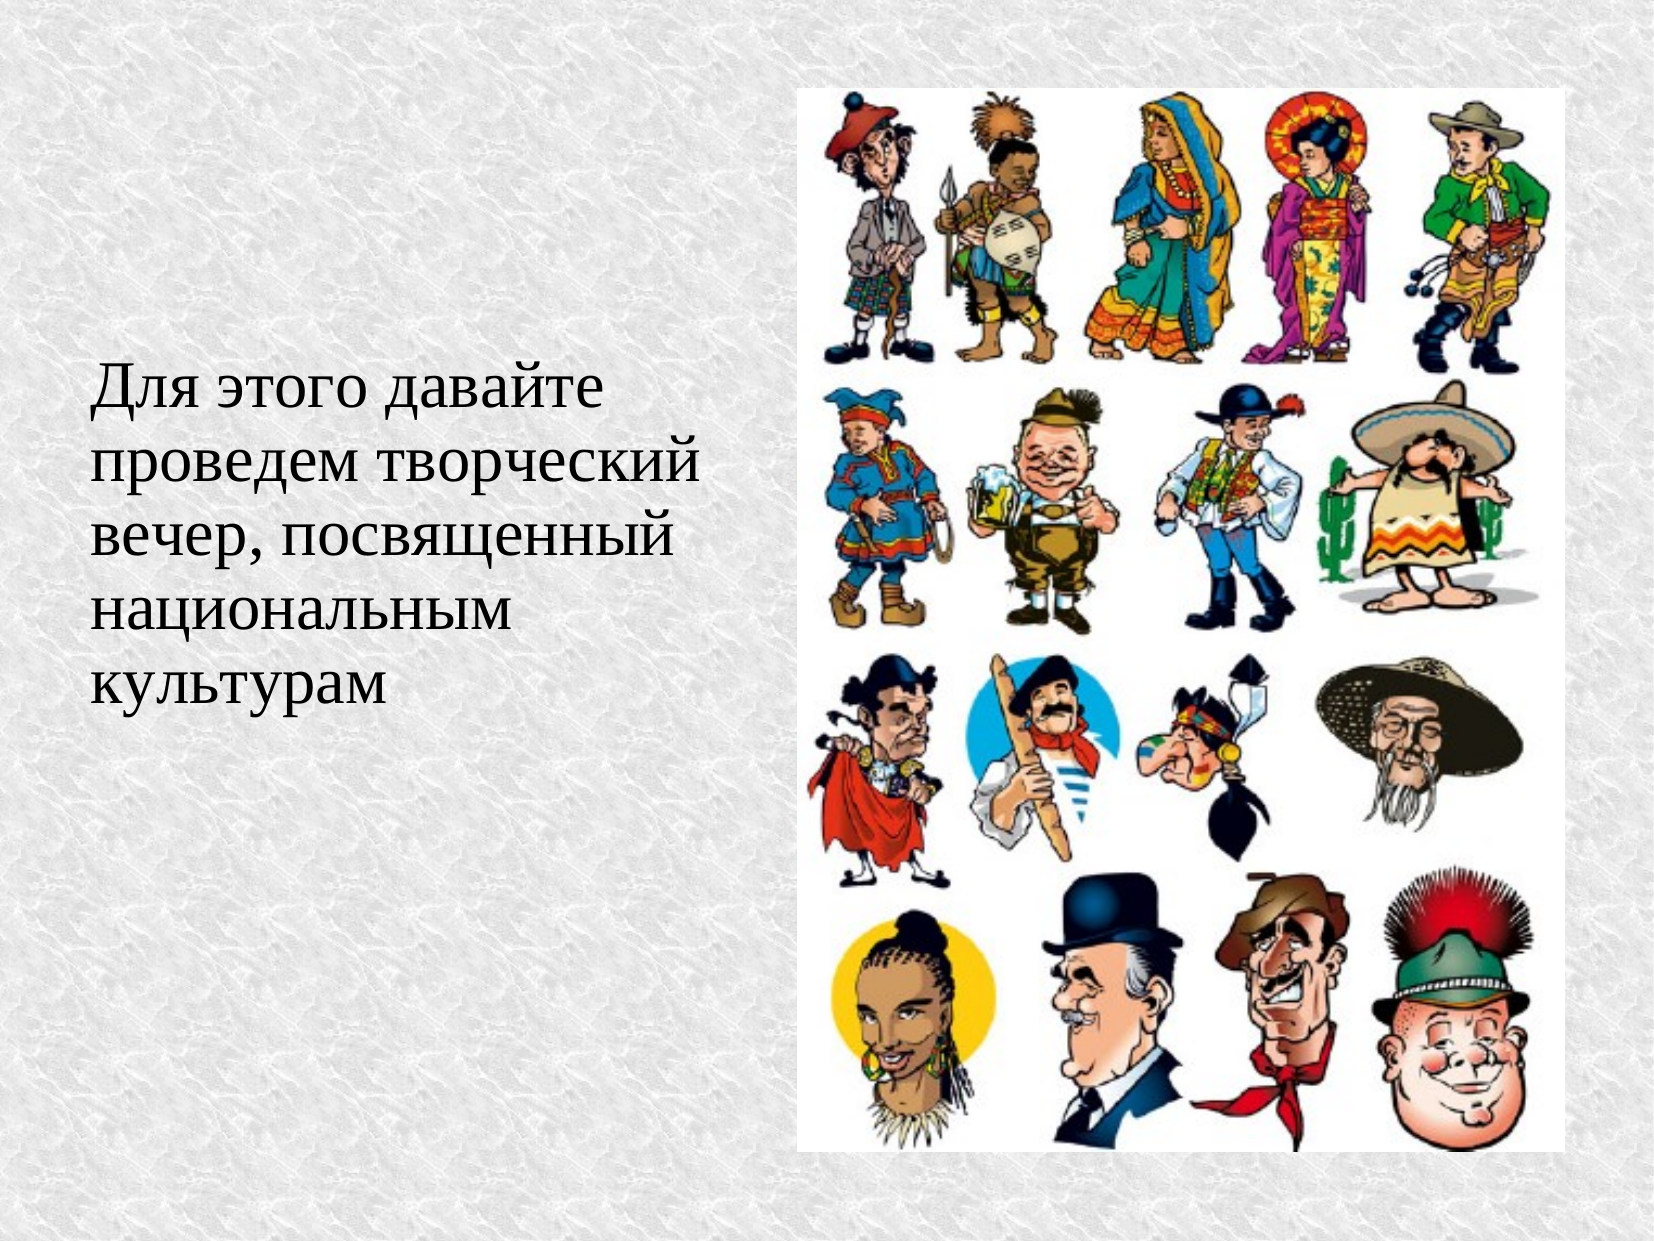

# Для этого давайте проведем творческий вечер, посвященный национальным культурам